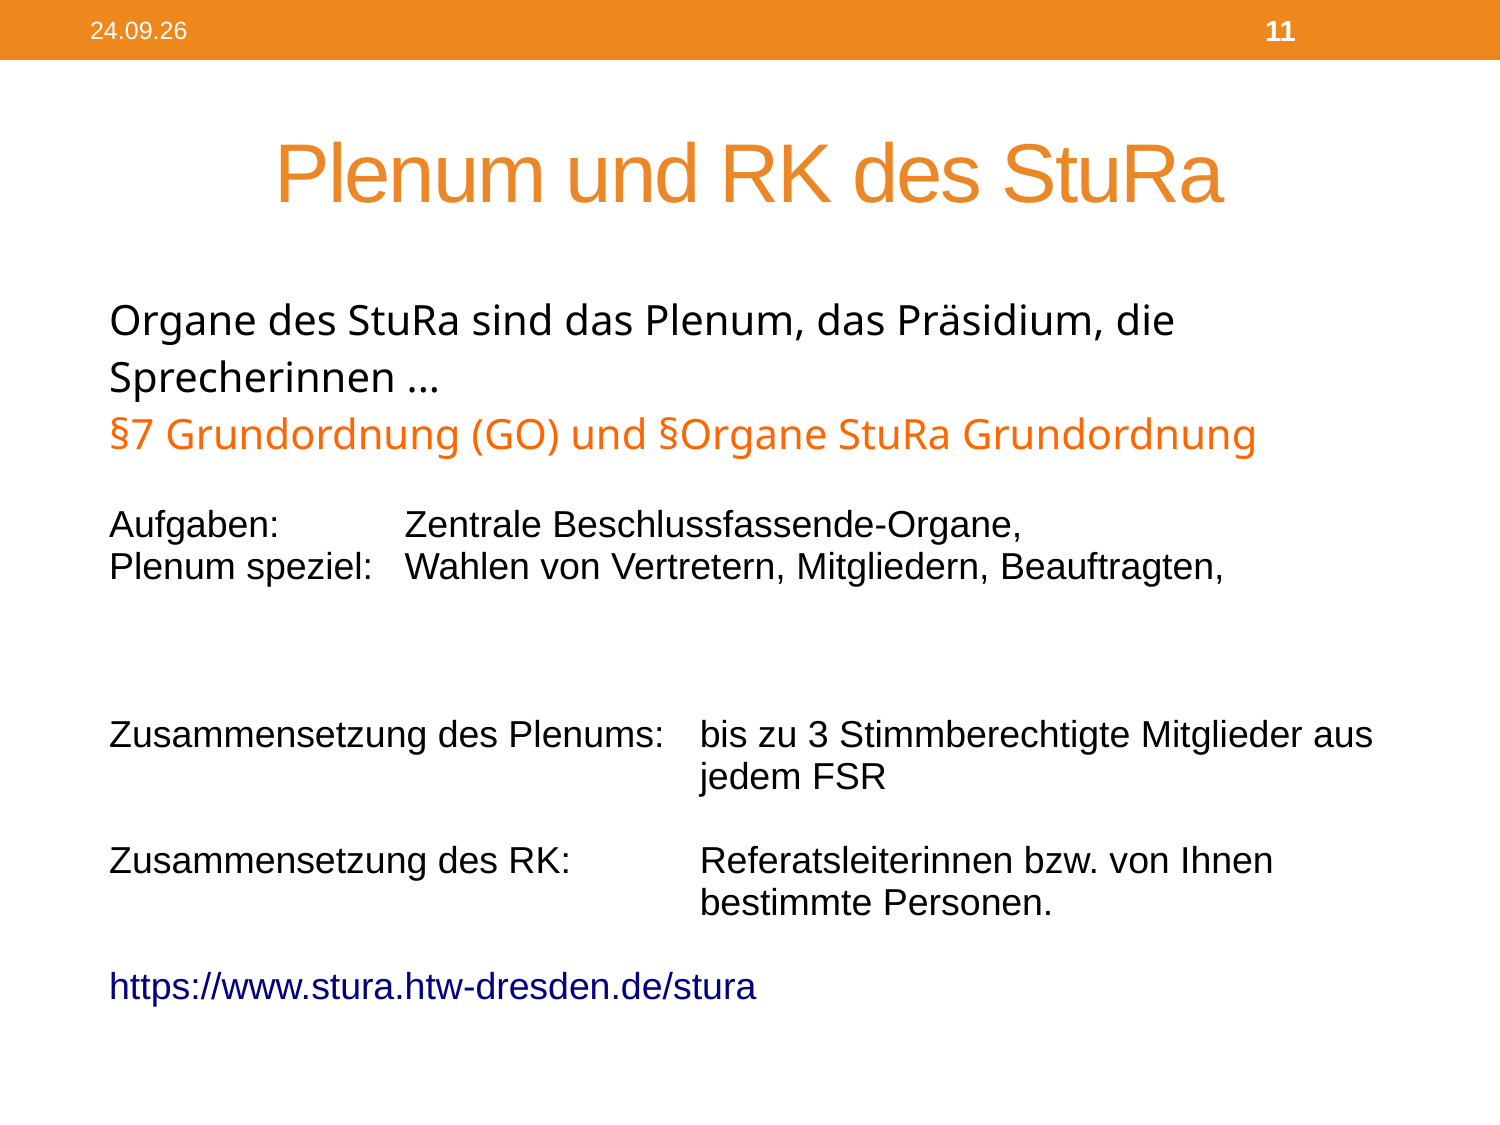

# Plenum und RK des StuRa
Organe des StuRa sind das Plenum, das Präsidium, die Sprecherinnen ...
§7 Grundordnung (GO) und §Organe StuRa Grundordnung
Aufgaben: 		Zentrale Beschlussfassende-Organe,
Plenum speziel: 	Wahlen von Vertretern, Mitgliedern, Beauftragten,
Zusammensetzung des Plenums: 	bis zu 3 Stimmberechtigte Mitglieder aus 									jedem FSR
Zusammensetzung des RK: 		Referatsleiterinnen bzw. von Ihnen 											bestimmte Personen.
https://www.stura.htw-dresden.de/stura